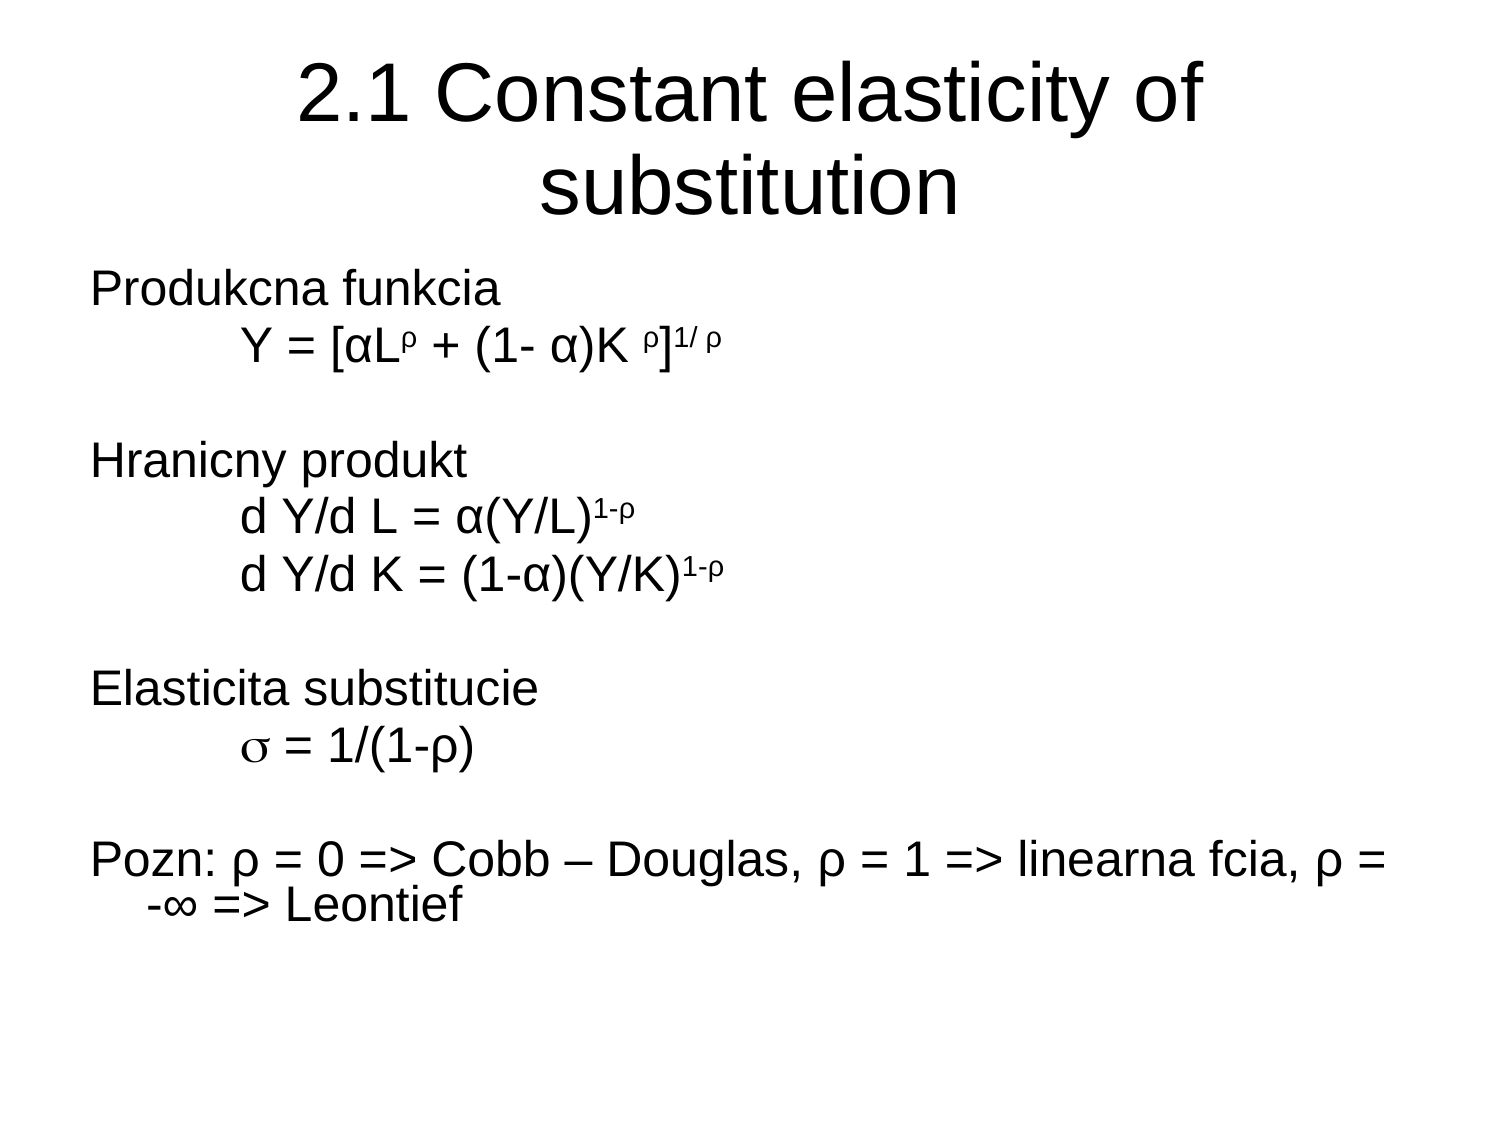

# 2.1 Constant elasticity of substitution
Produkcna funkcia
		Y = [αLρ + (1- α)K ρ]1/ ρ
Hranicny produkt
		d Y/d L = α(Y/L)1-ρ
		d Y/d K = (1-α)(Y/K)1-ρ
Elasticita substitucie
		 = 1/(1-ρ)
Pozn: ρ = 0 => Cobb – Douglas, ρ = 1 => linearna fcia, ρ = -∞ => Leontief